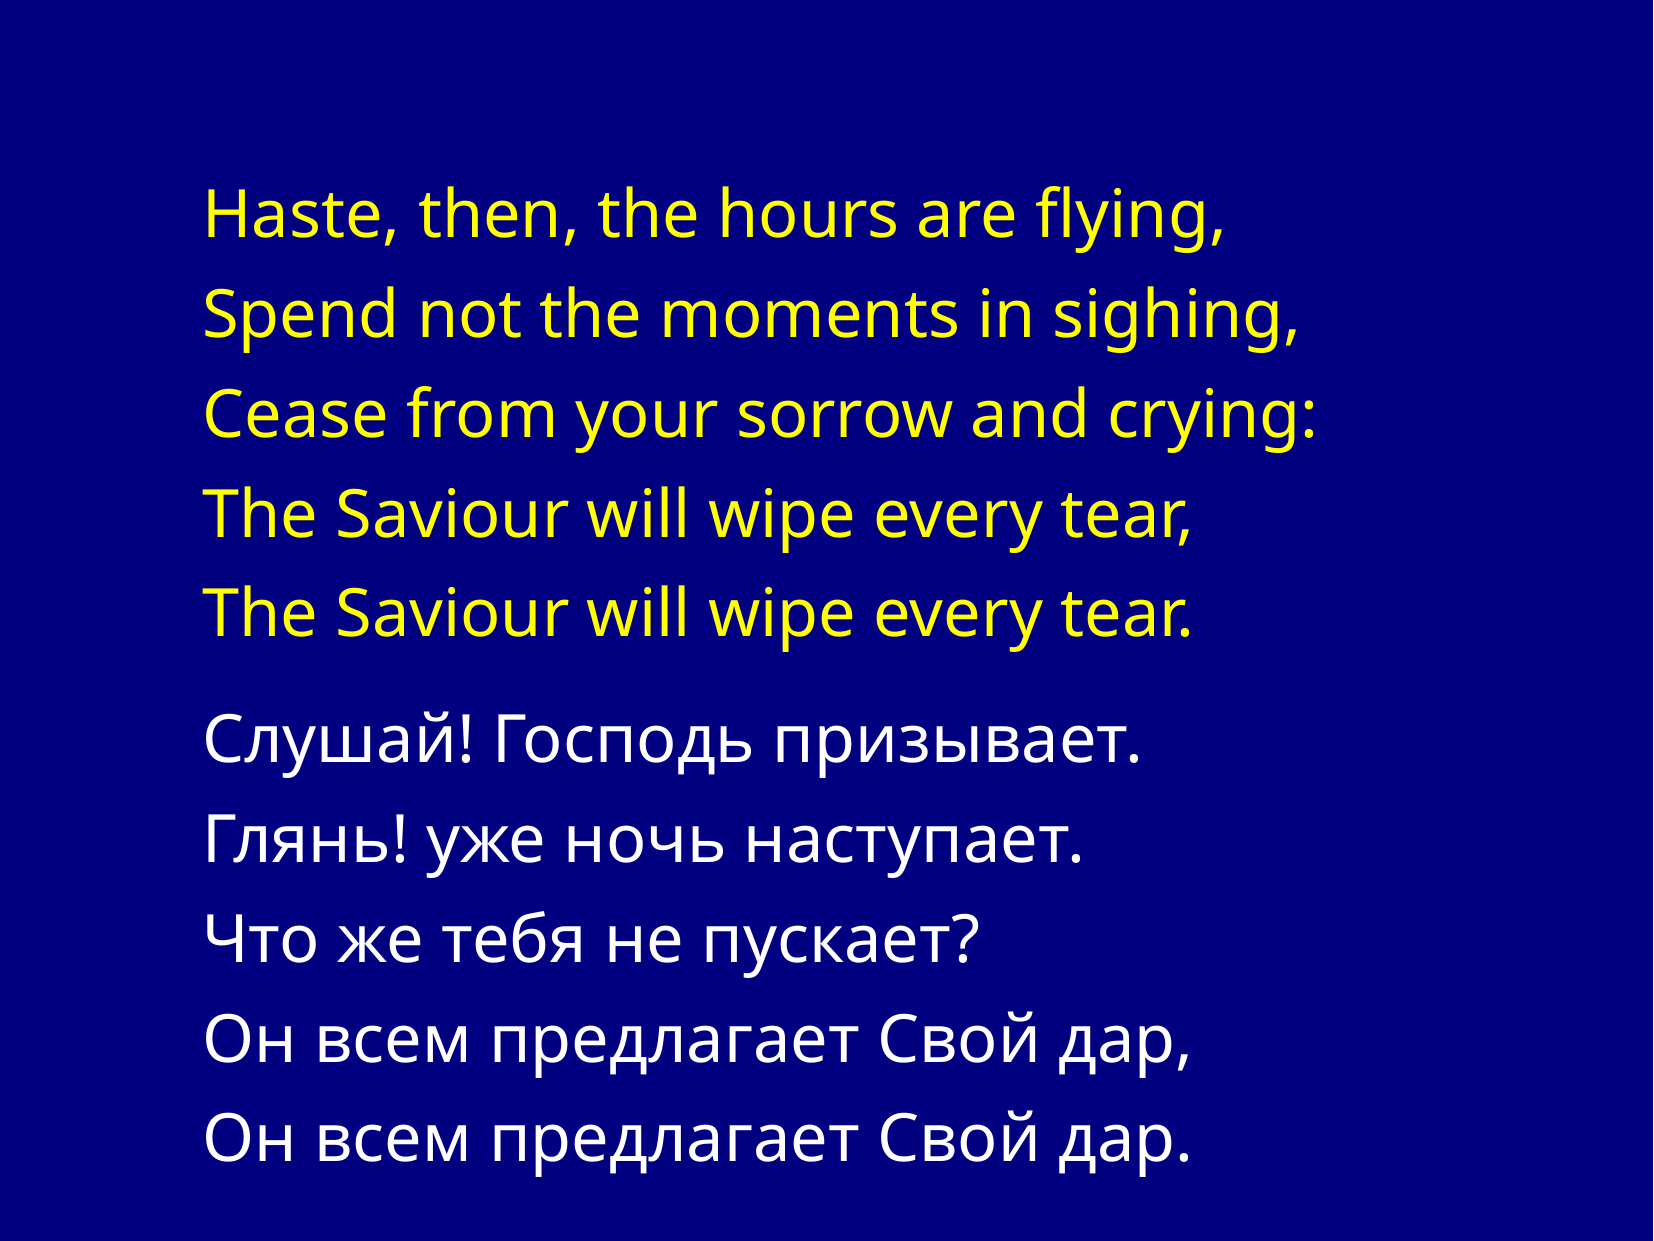

Haste, then, the hours are flying,
	Spend not the moments in sighing,
	Cease from your sorrow and crying:
	The Saviour will wipe every tear,
	The Saviour will wipe every tear.
	Слушай! Господь призывает.
	Глянь! уже ночь наступает.
	Что же тебя не пускает?
	Он всем предлагает Свой дар,
	Он всем предлагает Свой дар.